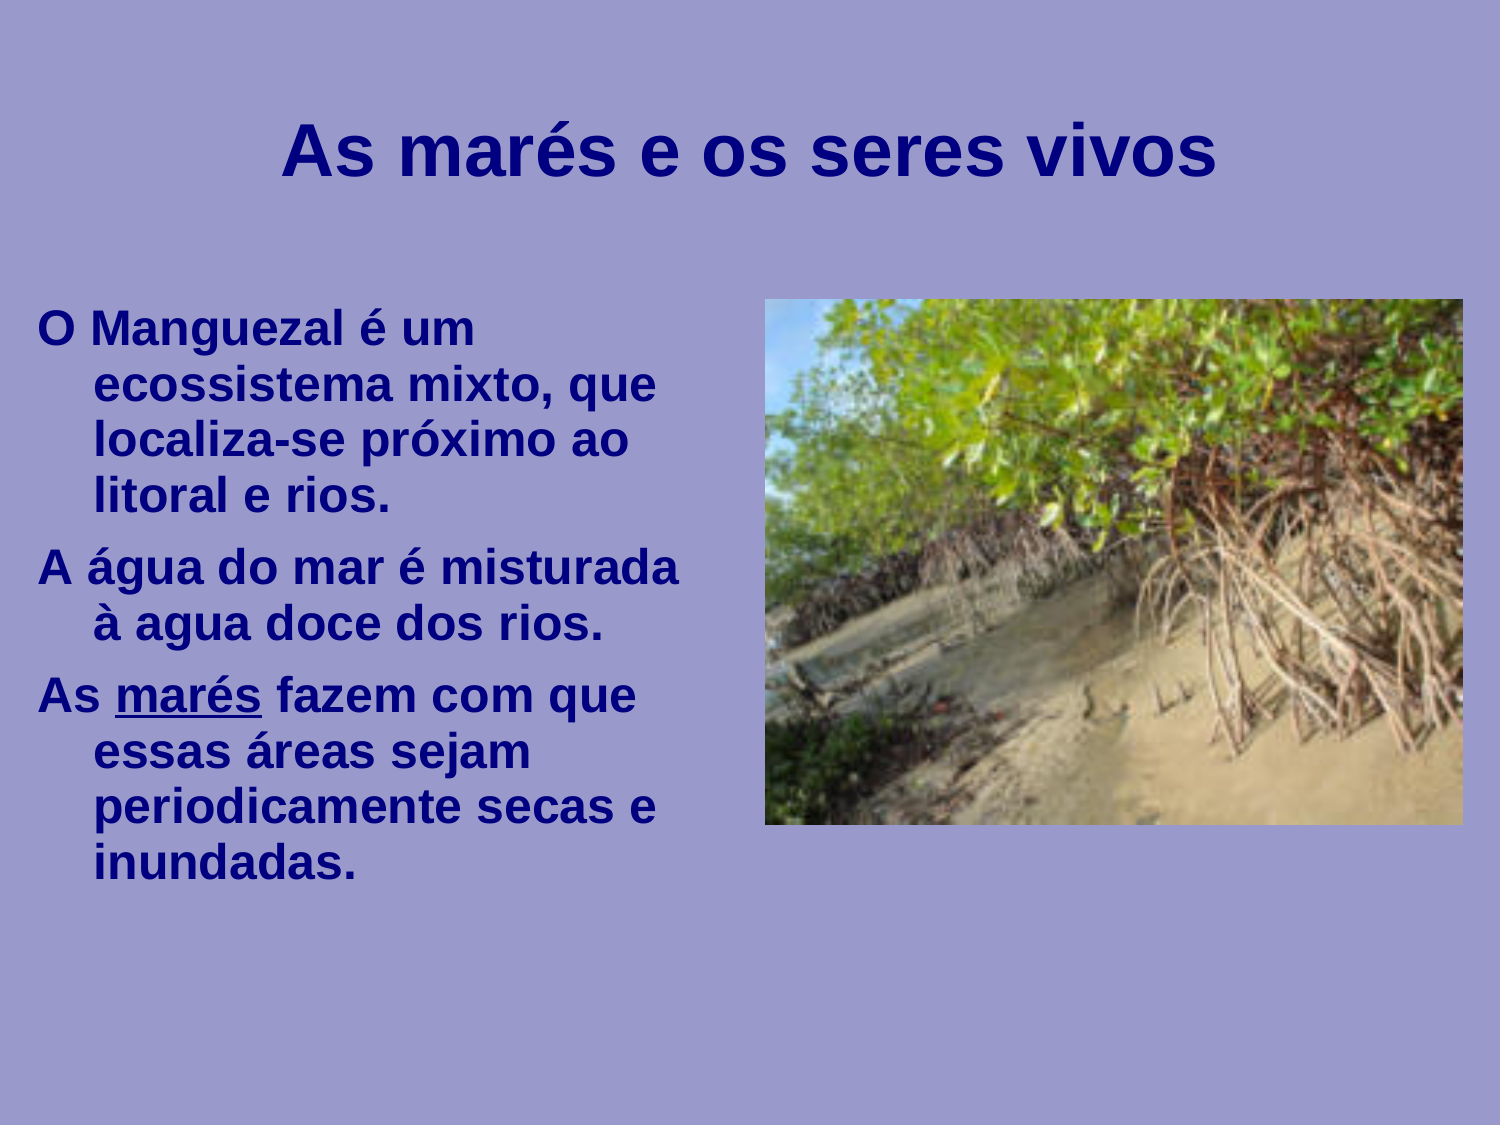

# As marés e os seres vivos
O Manguezal é um ecossistema mixto, que localiza-se próximo ao litoral e rios.
A água do mar é misturada à agua doce dos rios.
As marés fazem com que essas áreas sejam periodicamente secas e inundadas.